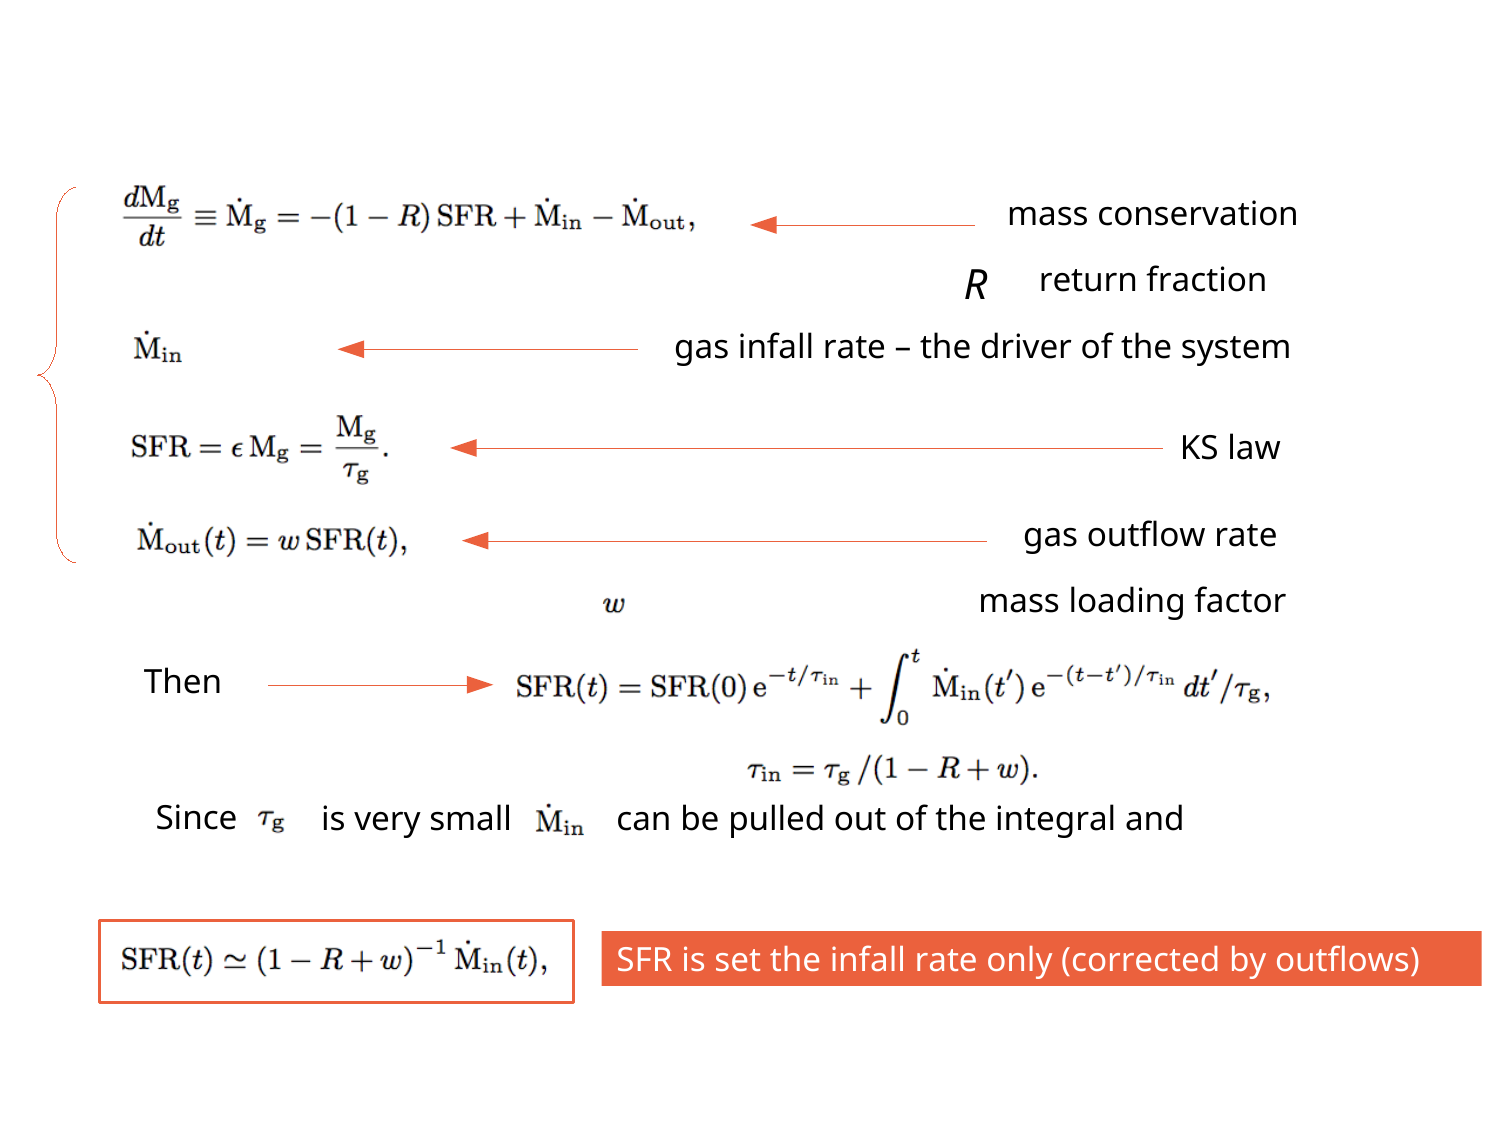

mass conservation
R
 return fraction
gas infall rate – the driver of the system
KS law
gas outflow rate
 mass loading factor
Then
Since
is very small
can be pulled out of the integral and
SFR is set the infall rate only (corrected by outflows)